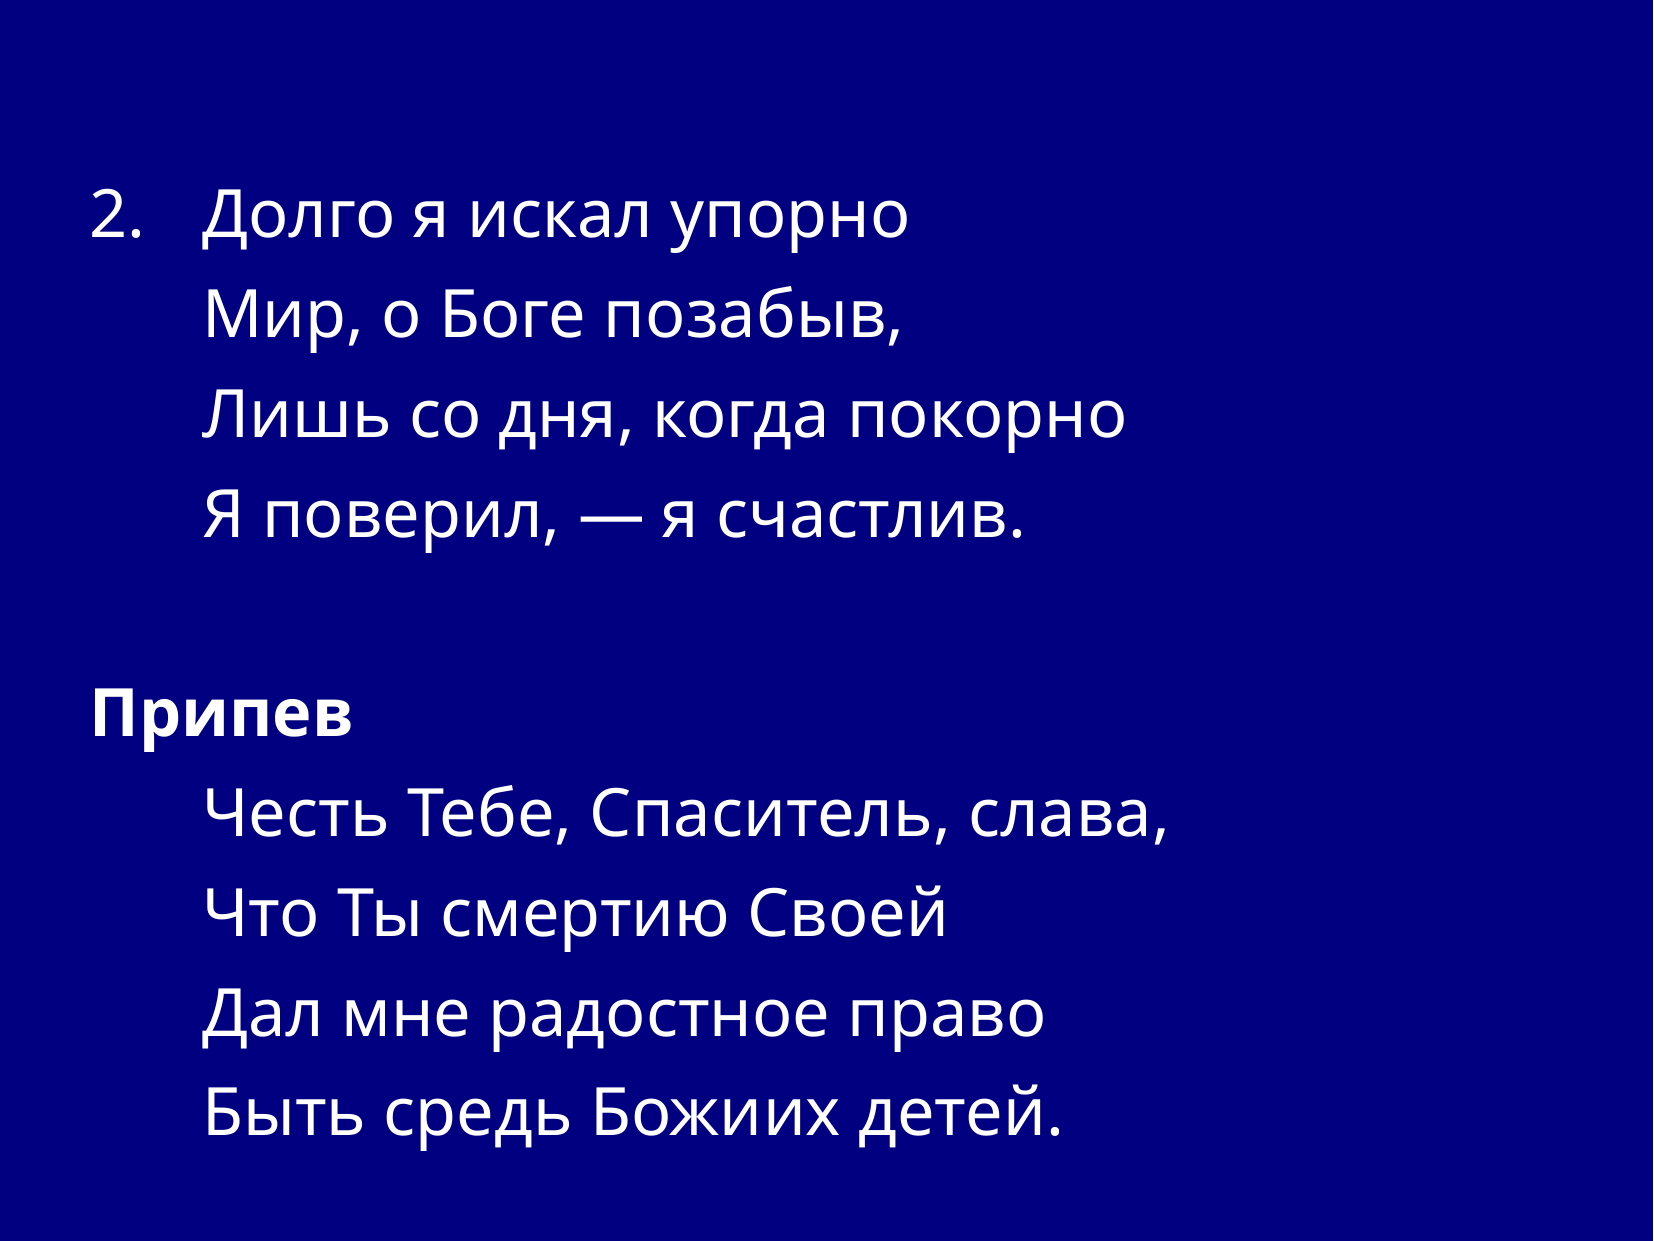

2.	Долго я искал упорно
	Мир, о Боге позабыв,
	Лишь со дня, когда покорно
	Я поверил, — я счастлив.
Припев
	Честь Тебе, Спаситель, слава,
	Что Ты смертию Своей
	Дал мне радостное право
	Быть средь Божиих детей.